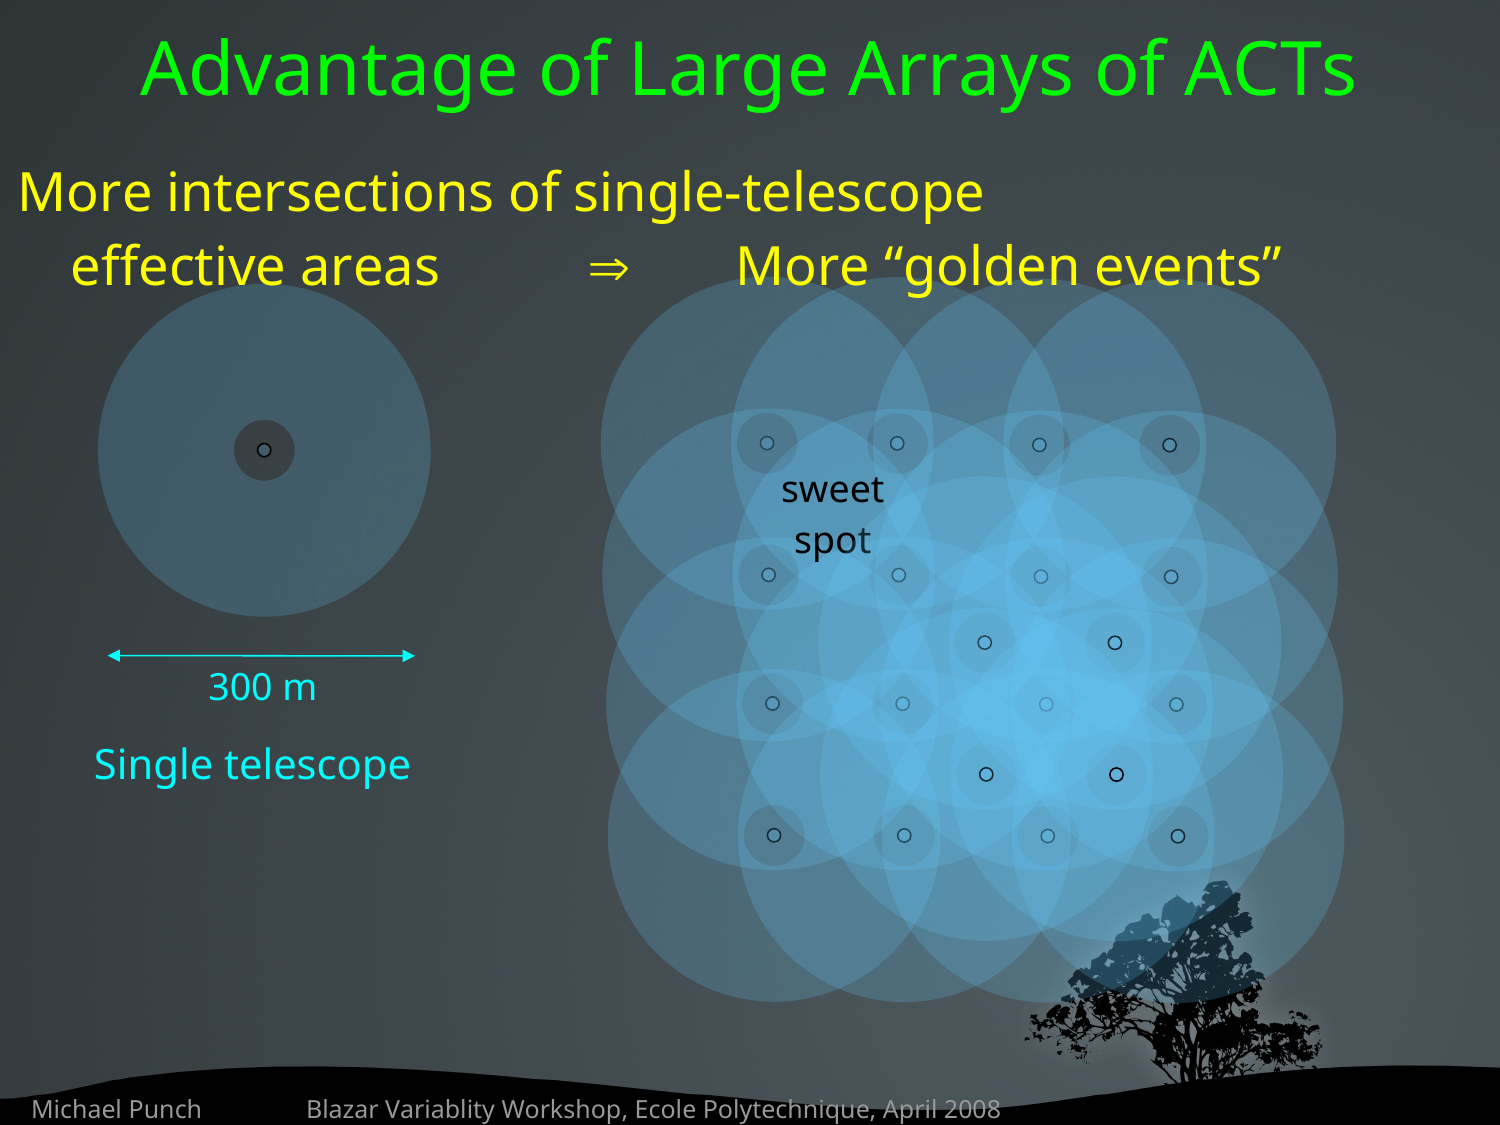

# Advantage of Large Arrays of ACTs
More intersections of single-telescope
effective areas				More “golden events”
sweet
spot
300 m
Single telescope